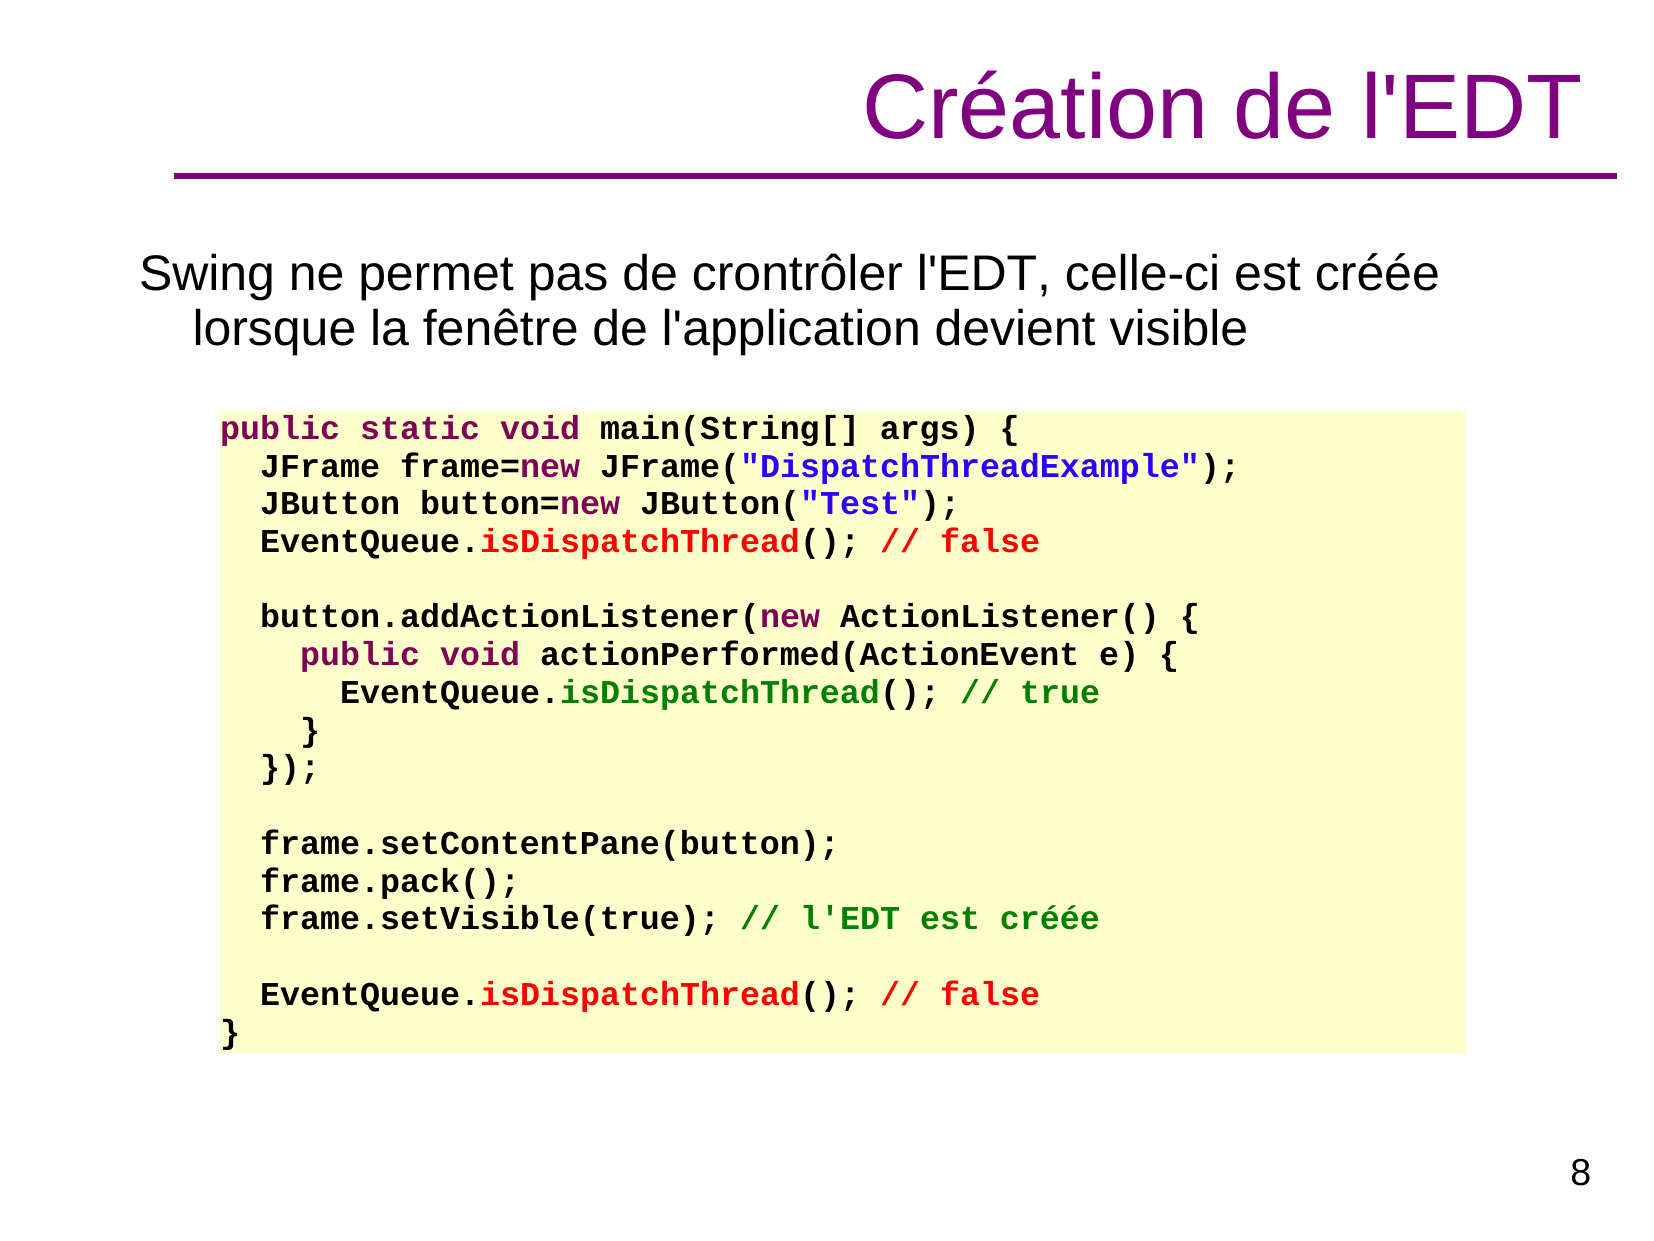

# Création de l'EDT
Swing ne permet pas de crontrôler l'EDT, celle-ci est créée lorsque la fenêtre de l'application devient visible
public static void main(String[] args) {
 JFrame frame=new JFrame("DispatchThreadExample");
 JButton button=new JButton("Test");
 EventQueue.isDispatchThread(); // false
 button.addActionListener(new ActionListener() {
 public void actionPerformed(ActionEvent e) {
 EventQueue.isDispatchThread(); // true
 }
 });
 frame.setContentPane(button);
 frame.pack();
 frame.setVisible(true); // l'EDT est créée
 EventQueue.isDispatchThread(); // false
}